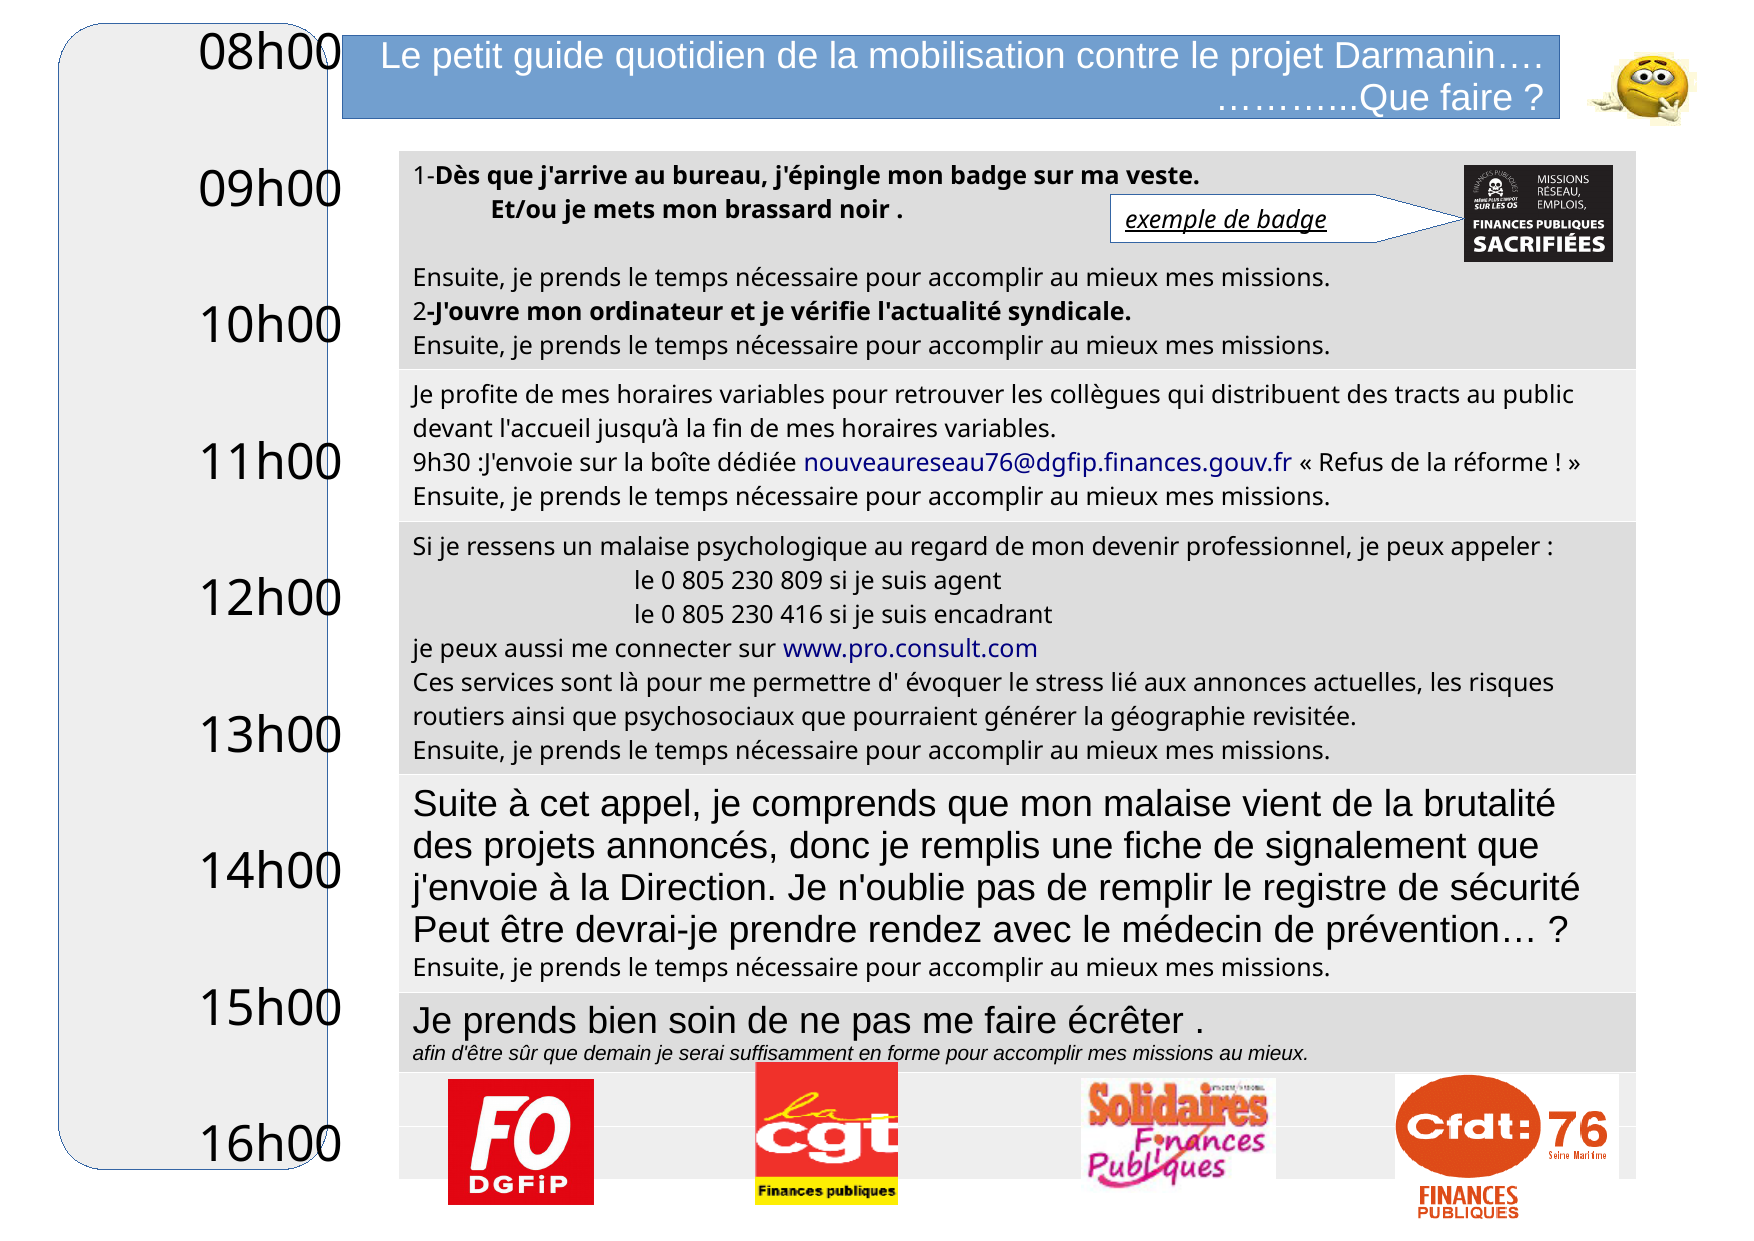

Aujourd'hui :
08h00
09h00
10h00
11h00
12h00
13h00
14h00
15h00
16h00
17h00
Le petit guide quotidien de la mobilisation contre le projet Darmanin….
………...Que faire ?
| 1-Dès que j'arrive au bureau, j'épingle mon badge sur ma veste. Et/ou je mets mon brassard noir . Ensuite, je prends le temps nécessaire pour accomplir au mieux mes missions. 2-J'ouvre mon ordinateur et je vérifie l'actualité syndicale. Ensuite, je prends le temps nécessaire pour accomplir au mieux mes missions. |
| --- |
| Je profite de mes horaires variables pour retrouver les collègues qui distribuent des tracts au public devant l'accueil jusqu’à la fin de mes horaires variables. 9h30 :J'envoie sur la boîte dédiée nouveaureseau76@dgfip.finances.gouv.fr « Refus de la réforme ! » Ensuite, je prends le temps nécessaire pour accomplir au mieux mes missions. |
| Si je ressens un malaise psychologique au regard de mon devenir professionnel, je peux appeler : le 0 805 230 809 si je suis agent le 0 805 230 416 si je suis encadrant je peux aussi me connecter sur www.pro.consult.com Ces services sont là pour me permettre d' évoquer le stress lié aux annonces actuelles, les risques routiers ainsi que psychosociaux que pourraient générer la géographie revisitée. Ensuite, je prends le temps nécessaire pour accomplir au mieux mes missions. |
| Suite à cet appel, je comprends que mon malaise vient de la brutalité des projets annoncés, donc je remplis une fiche de signalement que j'envoie à la Direction. Je n'oublie pas de remplir le registre de sécurité Peut être devrai-je prendre rendez avec le médecin de prévention… ? Ensuite, je prends le temps nécessaire pour accomplir au mieux mes missions. |
| Je prends bien soin de ne pas me faire écrêter . afin d'être sûr que demain je serai suffisamment en forme pour accomplir mes missions au mieux. |
| |
| |
exemple de badge